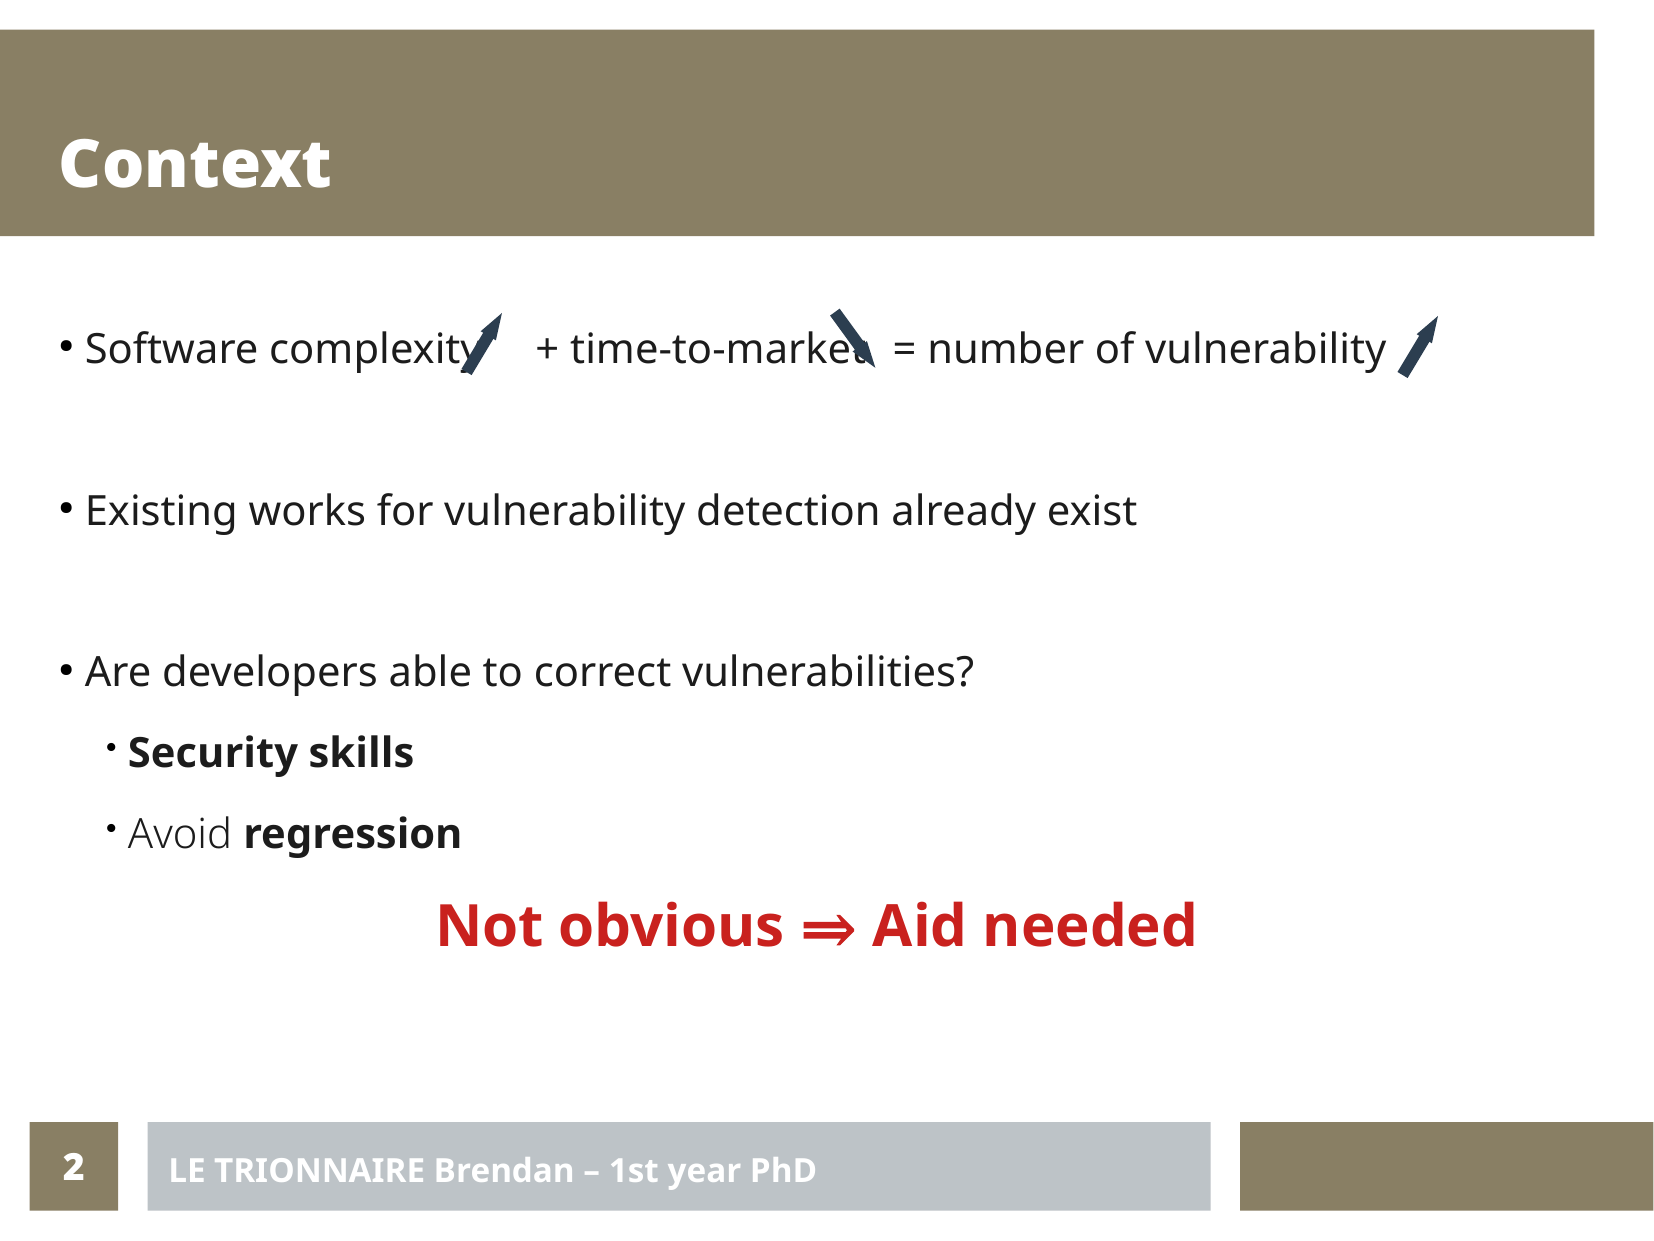

# Context
 Software complexity + time-to-market	 = number of vulnerability
 Existing works for vulnerability detection already exist
 Are developers able to correct vulnerabilities?
 Security skills
 Avoid regression
Not obvious ⇒ Aid needed
2
LE TRIONNAIRE Brendan – 1st year PhD